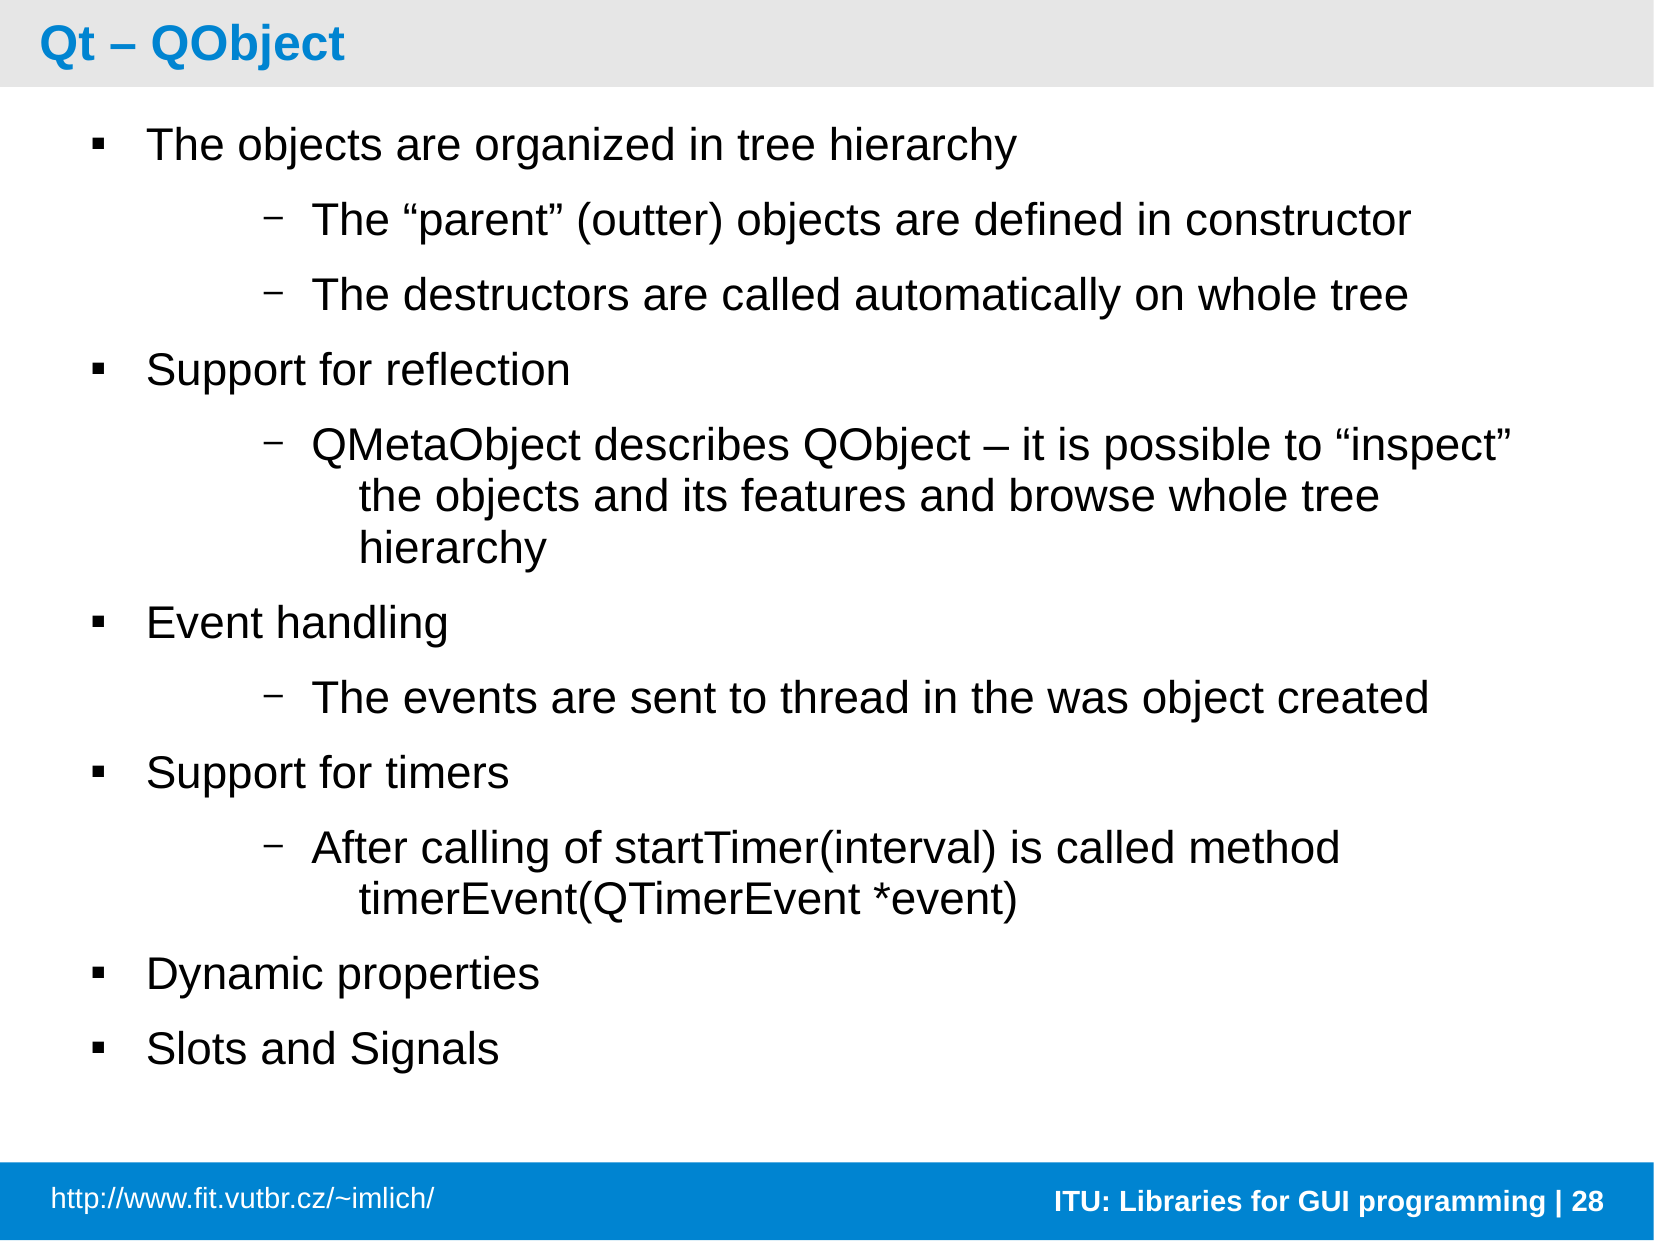

# Qt – QObject
The objects are organized in tree hierarchy
The “parent” (outter) objects are defined in constructor
The destructors are called automatically on whole tree
Support for reflection
QMetaObject describes QObject – it is possible to “inspect” the objects and its features and browse whole tree hierarchy
Event handling
The events are sent to thread in the was object created
Support for timers
After calling of startTimer(interval) is called method timerEvent(QTimerEvent *event)
Dynamic properties
Slots and Signals